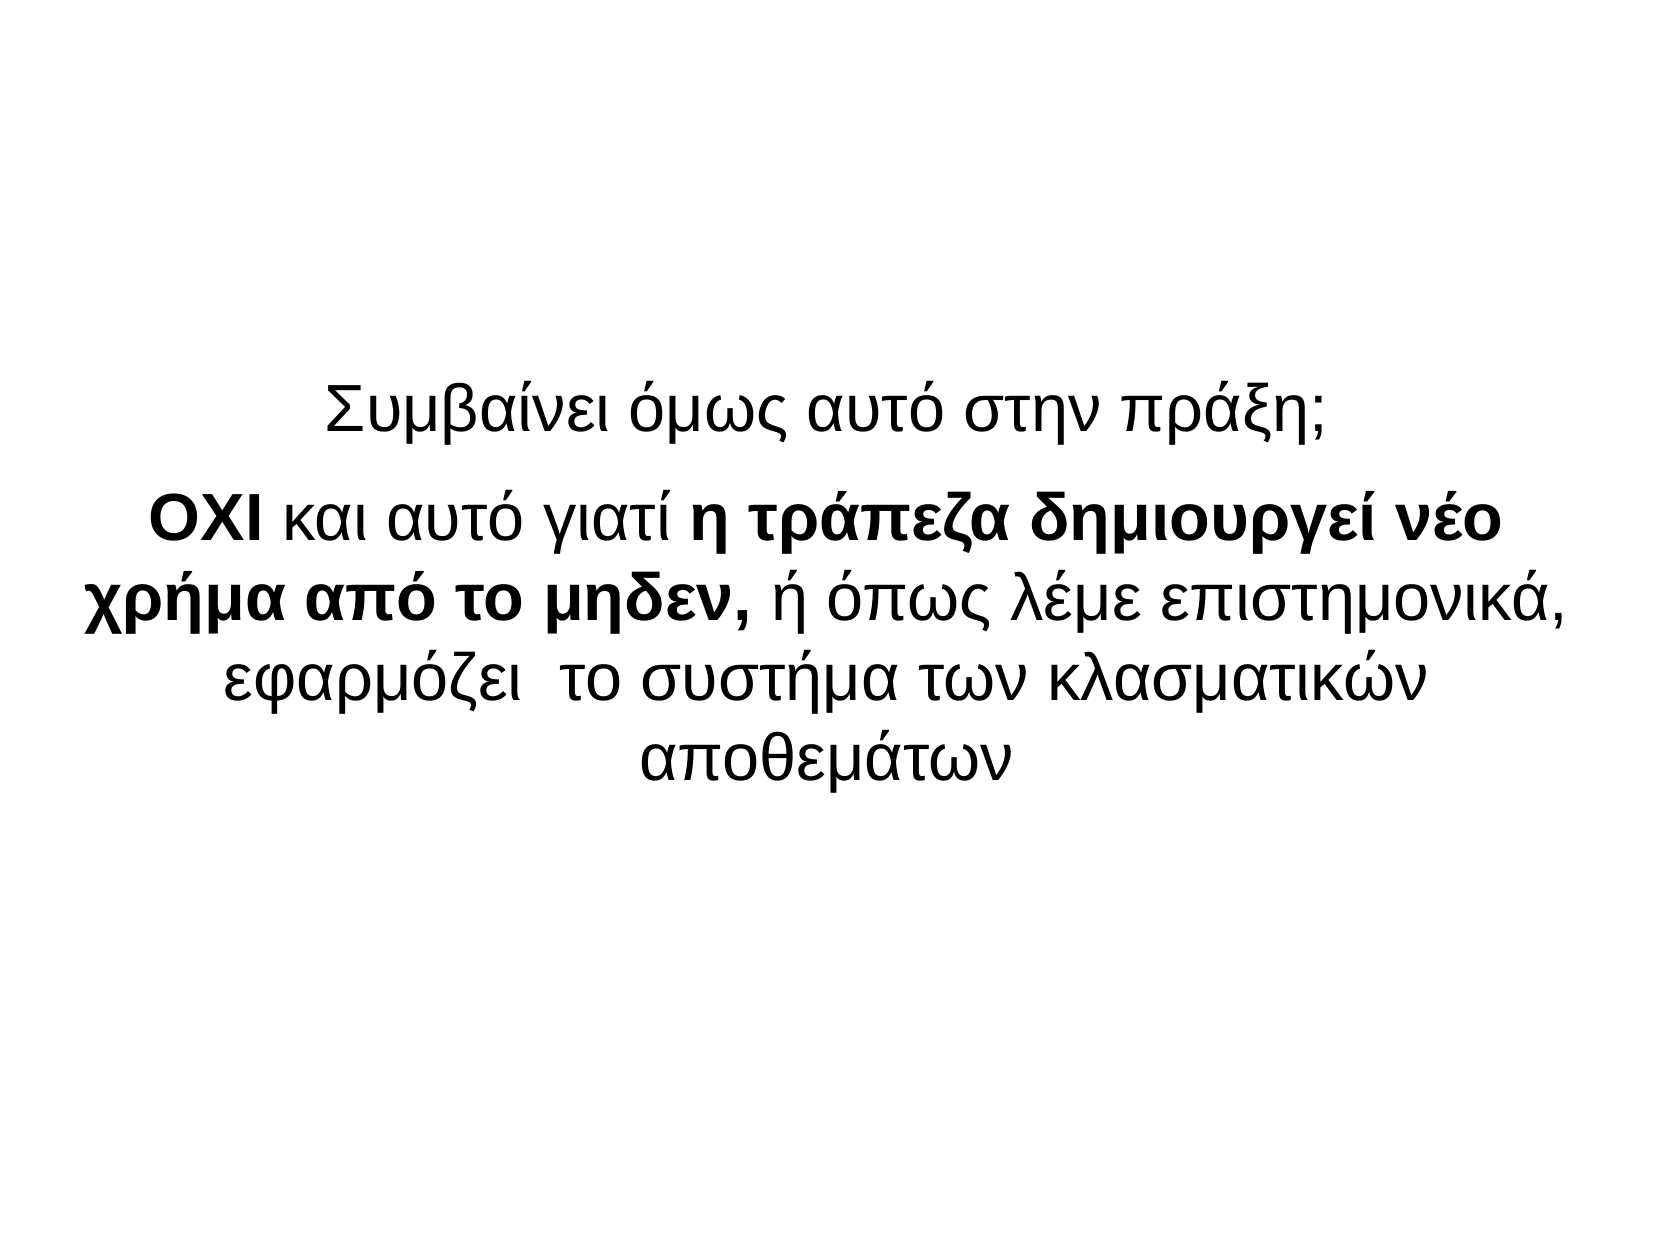

# Συμβαίνει όμως αυτό στην πράξη;
ΟΧΙ και αυτό γιατί η τράπεζα δημιουργεί νέο χρήμα από το μηδεν, ή όπως λέμε επιστημονικά, εφαρμόζει το συστήμα των κλασματικών αποθεμάτων